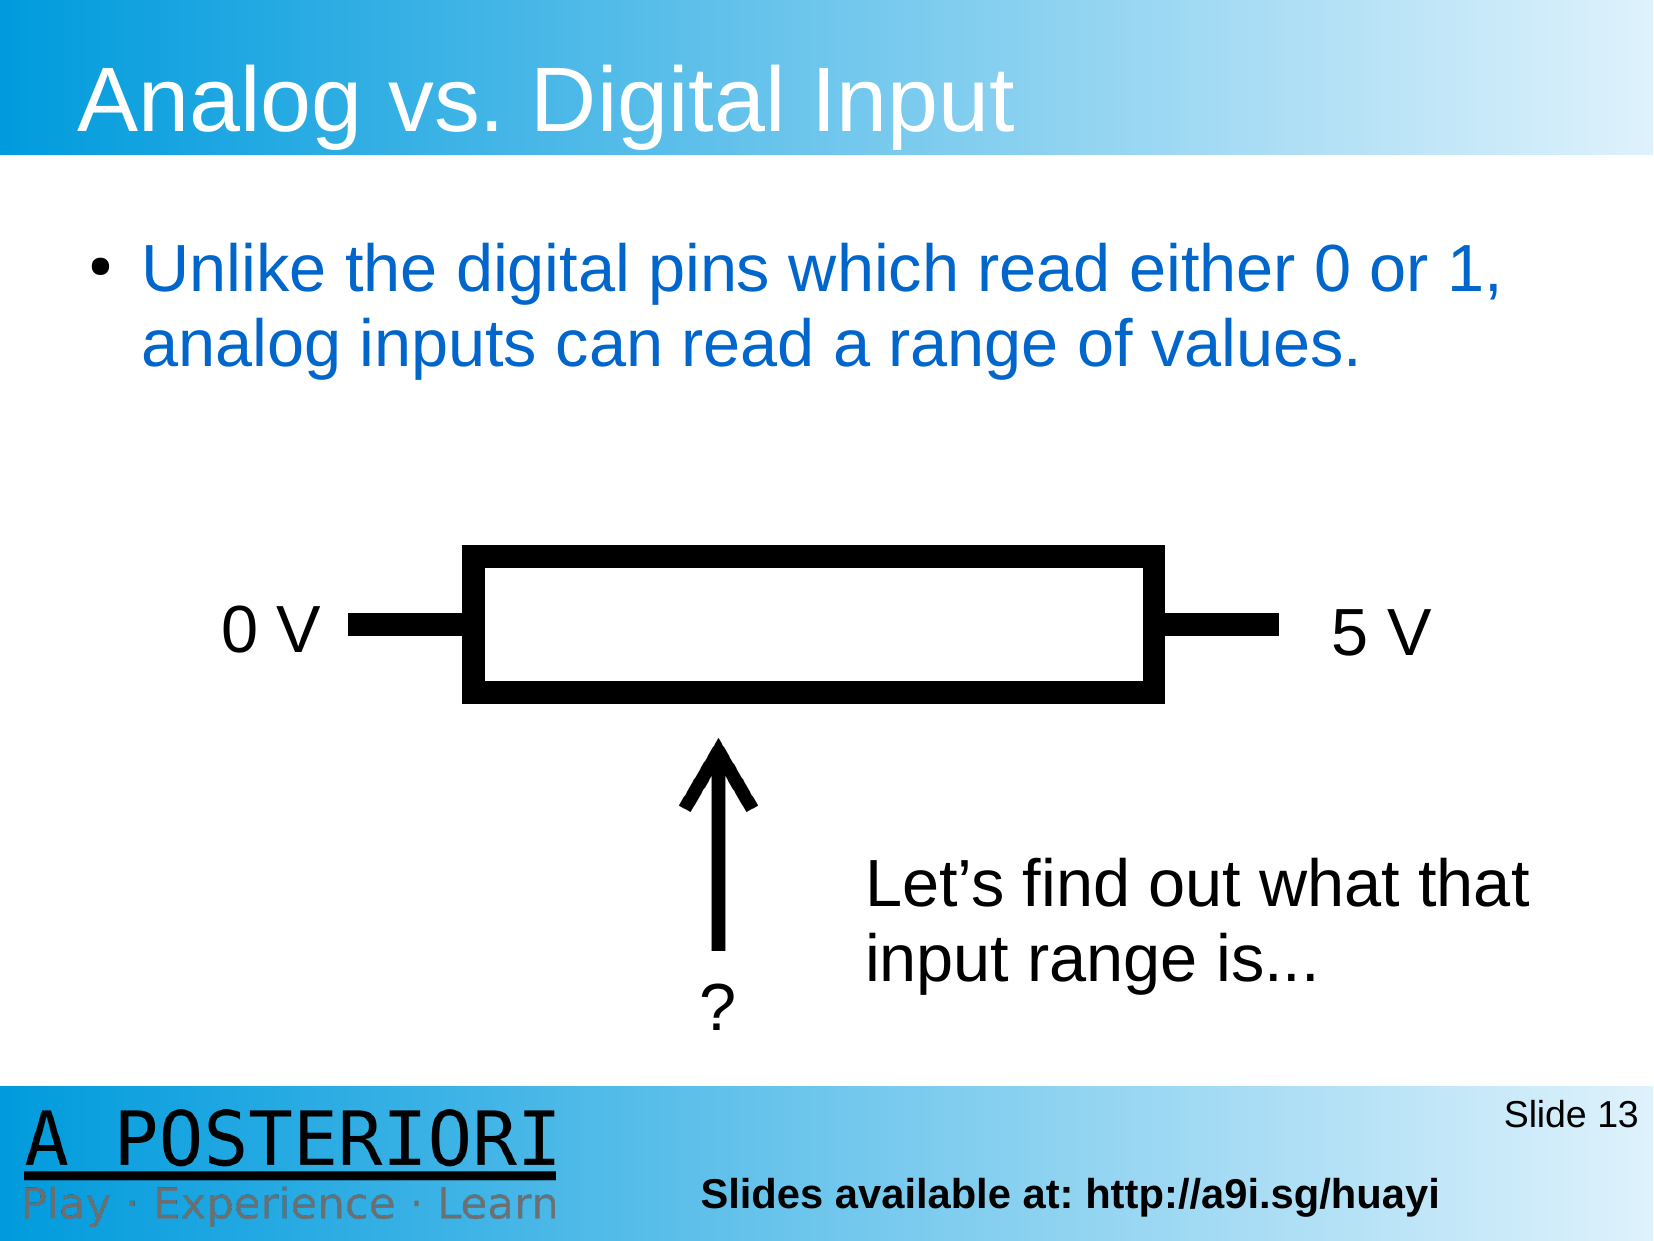

Analog vs. Digital Input
# Unlike the digital pins which read either 0 or 1, analog inputs can read a range of values.
0 V
5 V
Let’s find out what that input range is...
?